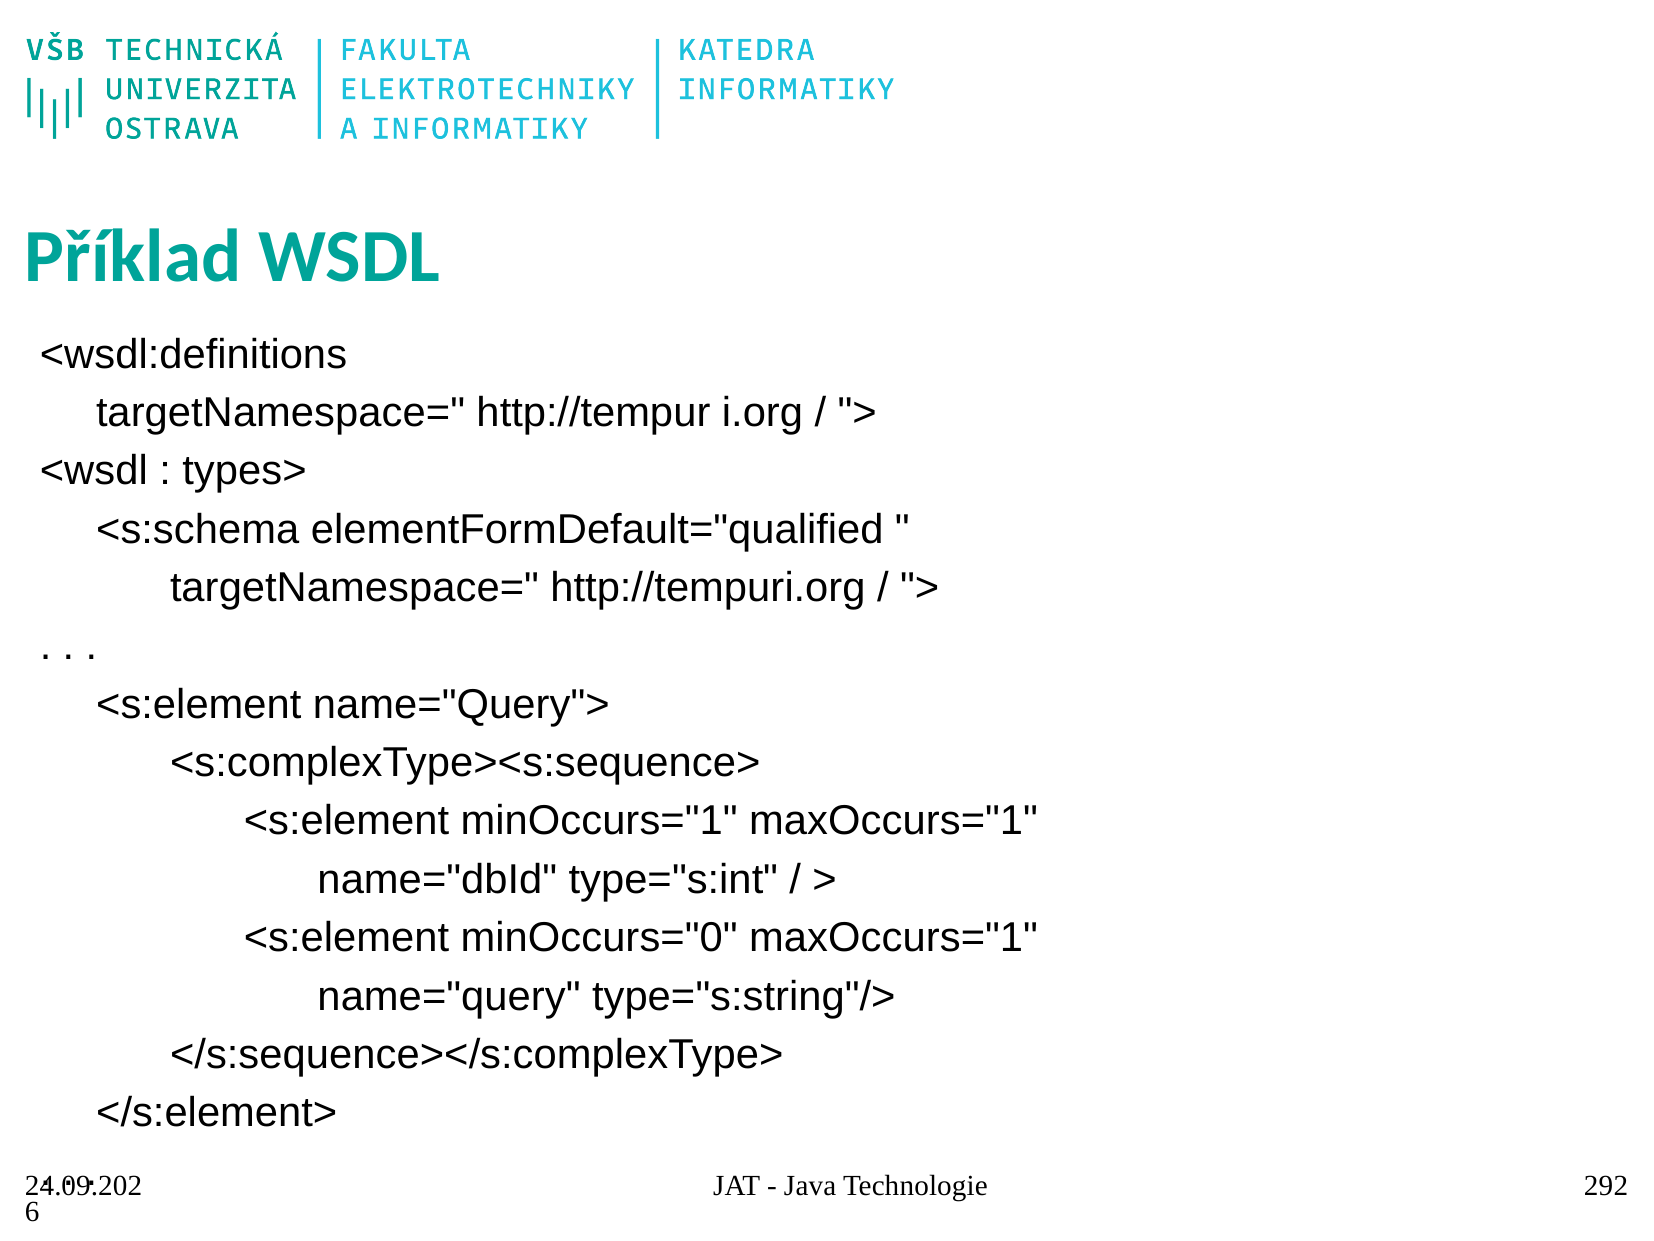

Příklad WSDL
# <wsdl:definitions
	targetNamespace=" http://tempur i.org / ">
<wsdl : types>
	<s:schema elementFormDefault="qualified "
		targetNamespace=" http://tempuri.org / ">
. . .
	<s:element name="Query">
		<s:complexType><s:sequence>
			<s:element minOccurs="1" maxOccurs="1"
				name="dbId" type="s:int" / >
			<s:element minOccurs="0" maxOccurs="1"
				name="query" type="s:string"/>
		</s:sequence></s:complexType>
	</s:element>
. . .
JAT - Java Technologie
292